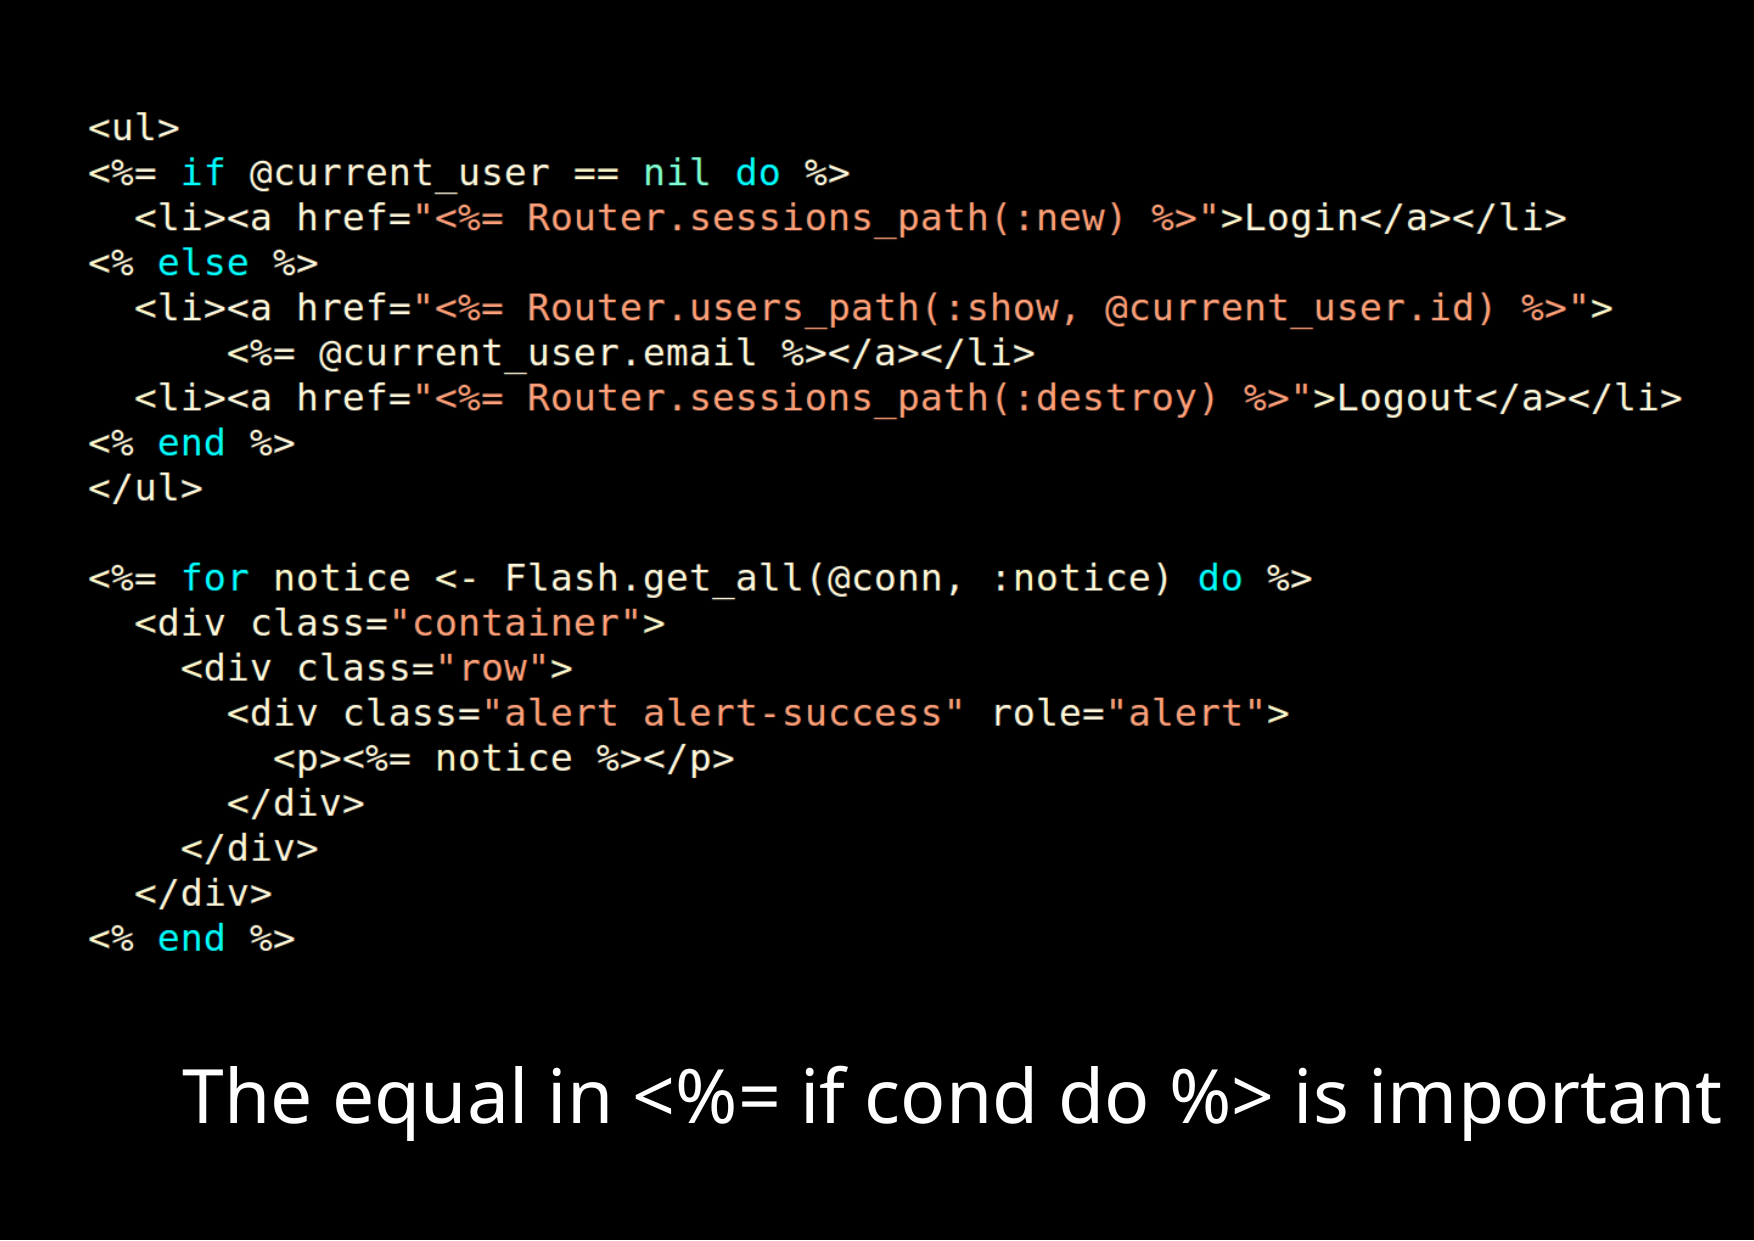

#
The equal in <%= if cond do %> is important